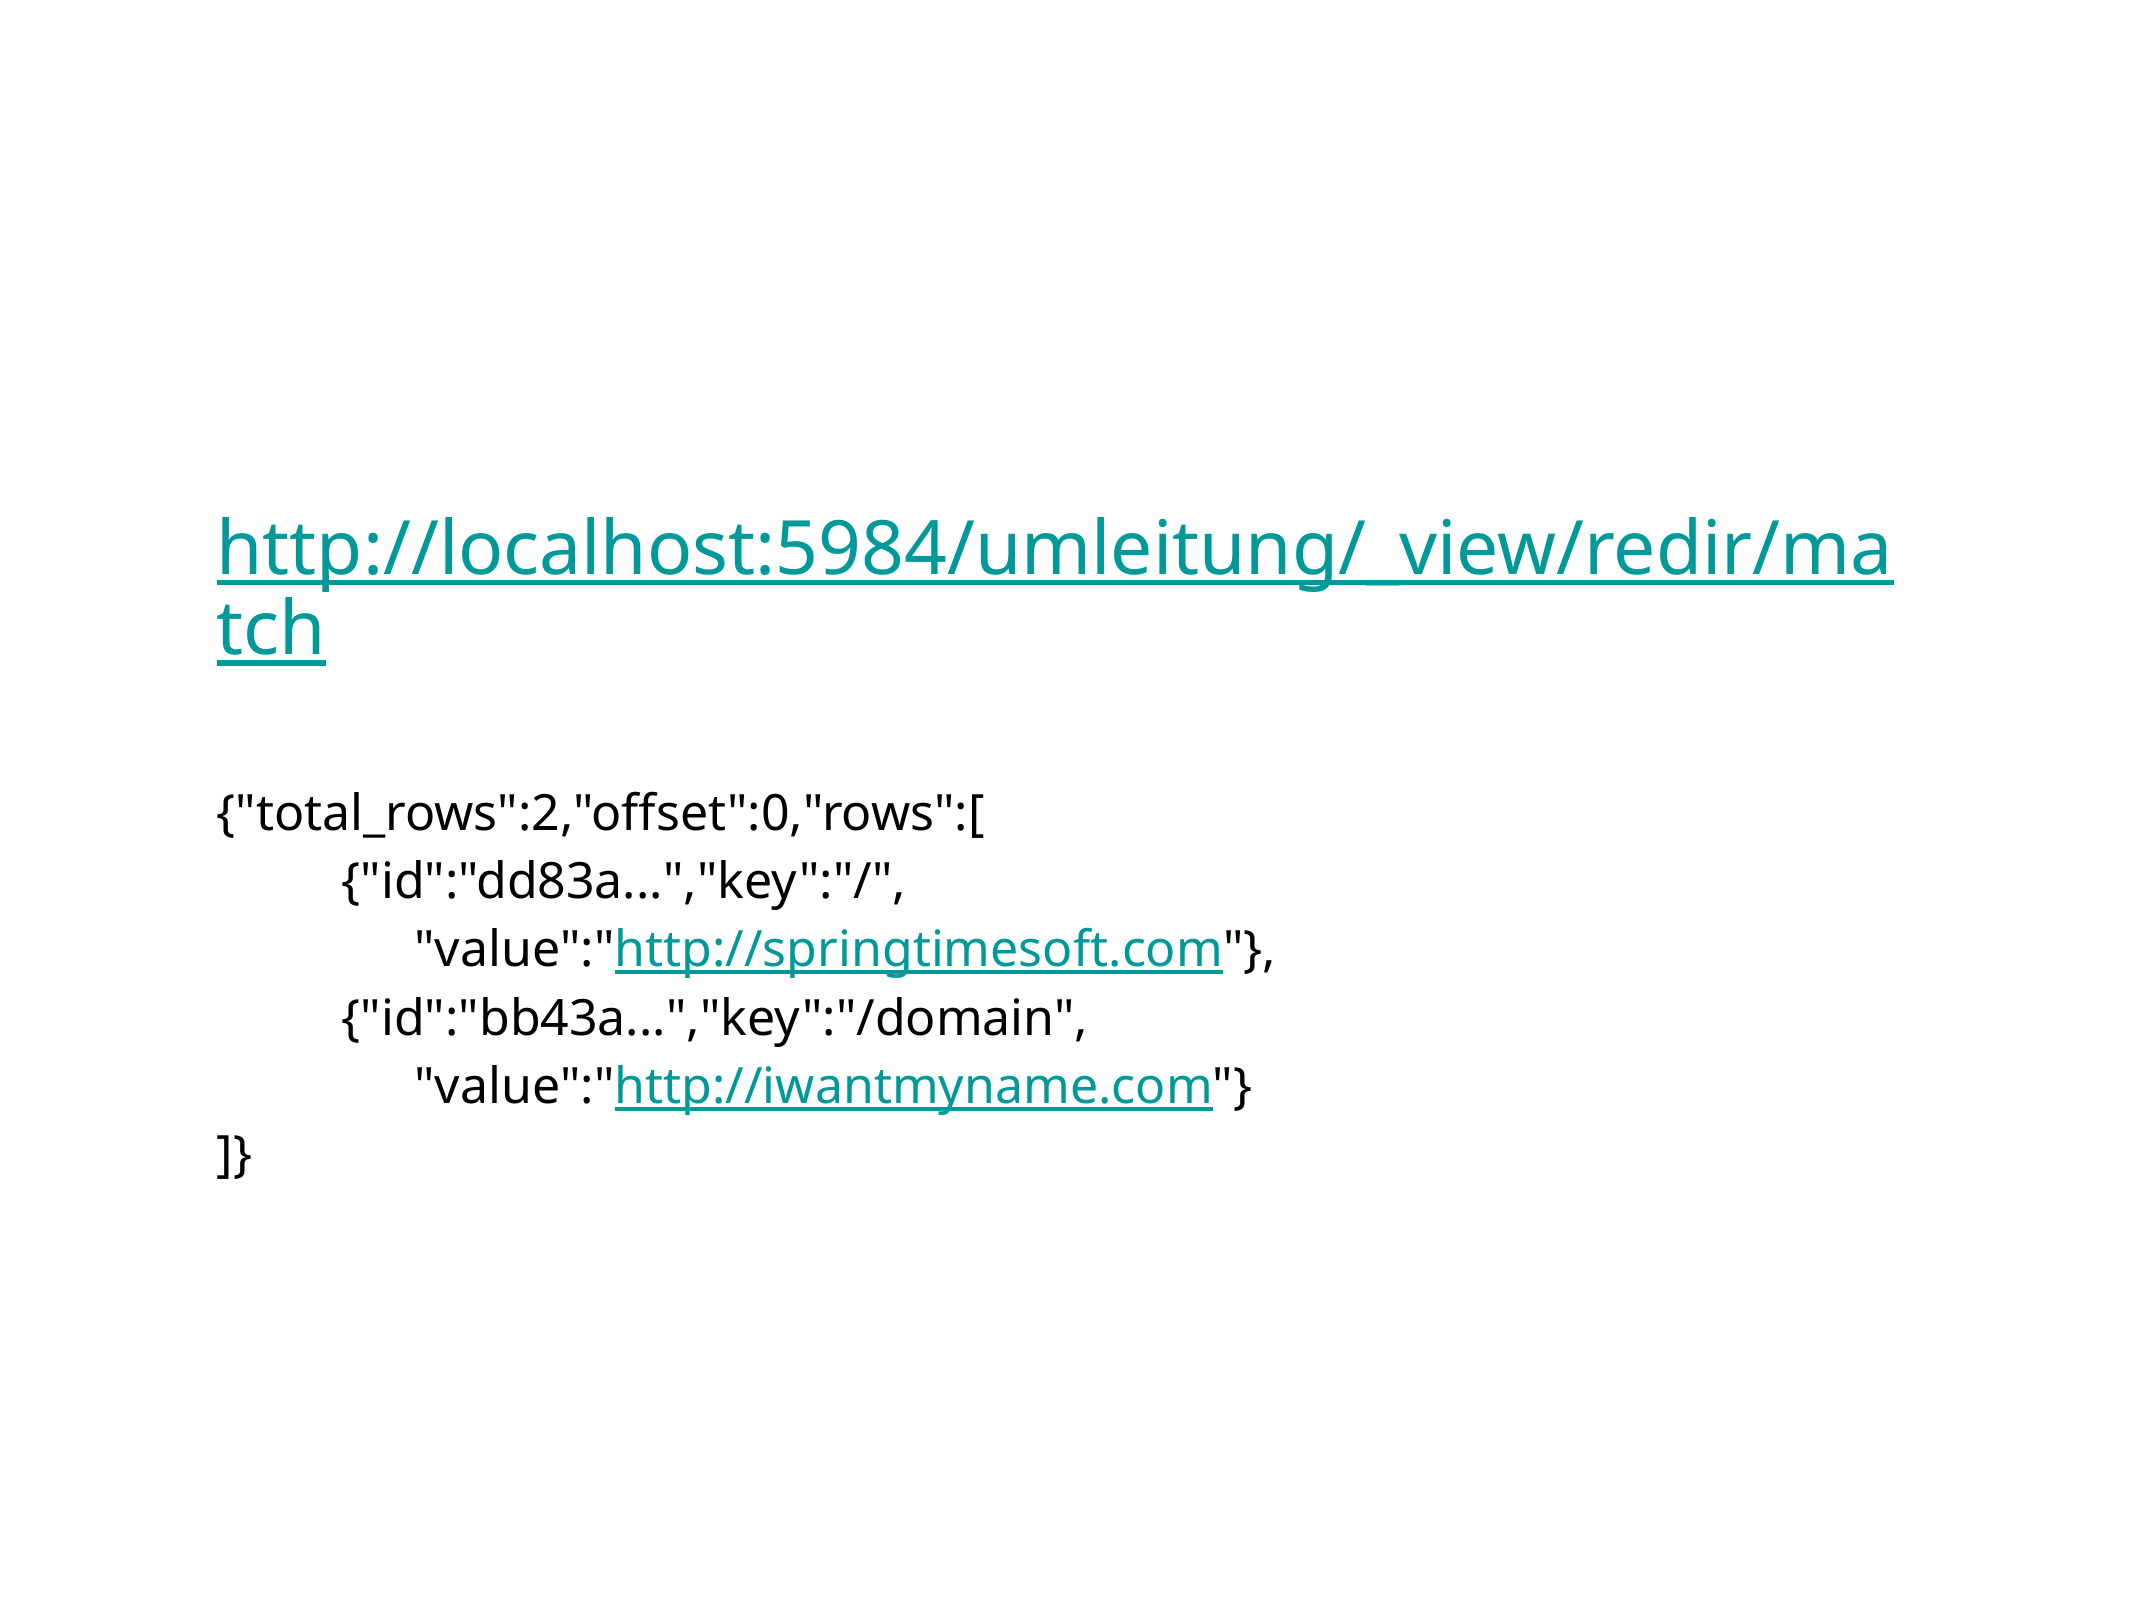

# http://localhost:5984/umleitung/_view/redir/match
{"total_rows":2,"offset":0,"rows":[
{"id":"dd83a...","key":"/",
"value":"http://springtimesoft.com"},
{"id":"bb43a...","key":"/domain",
"value":"http://iwantmyname.com"}
]}